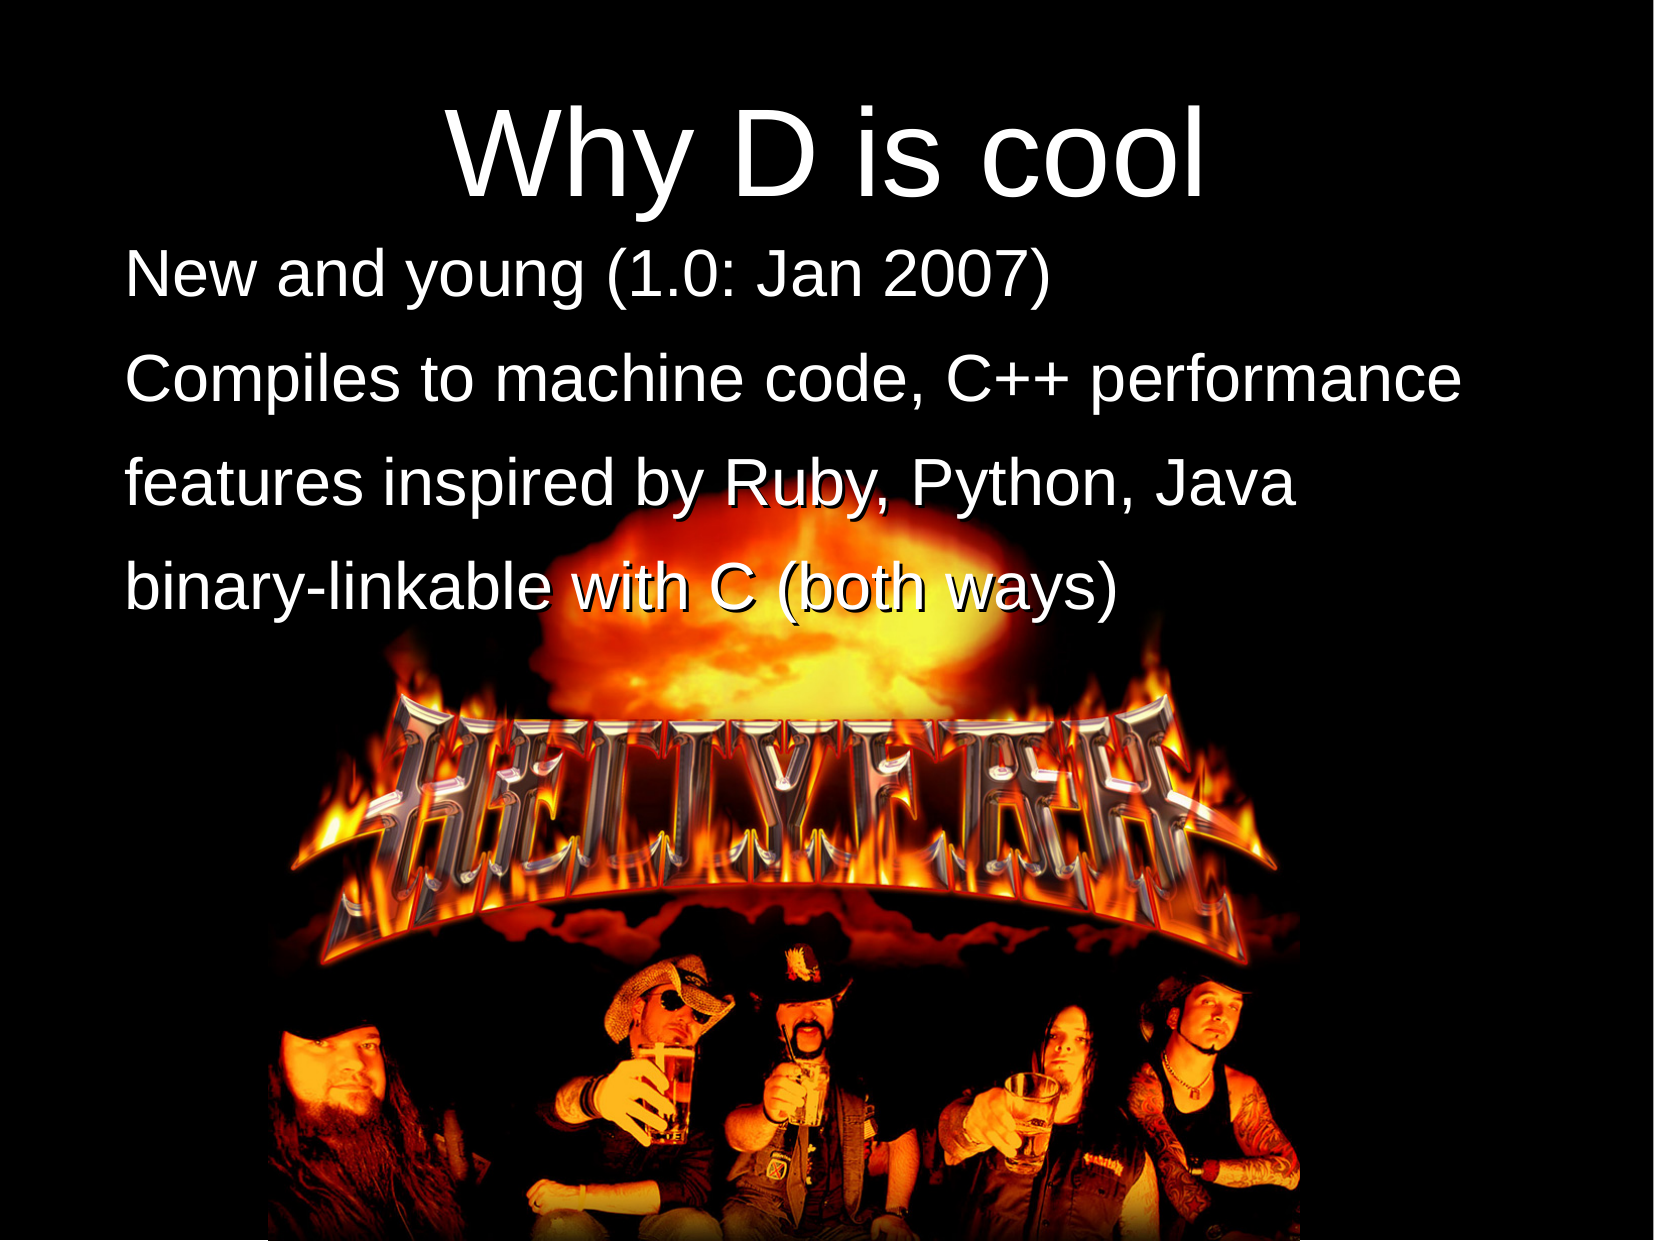

# Why D is cool
New and young (1.0: Jan 2007)
Compiles to machine code, C++ performance
features inspired by Ruby, Python, Java
binary-linkable with C (both ways)